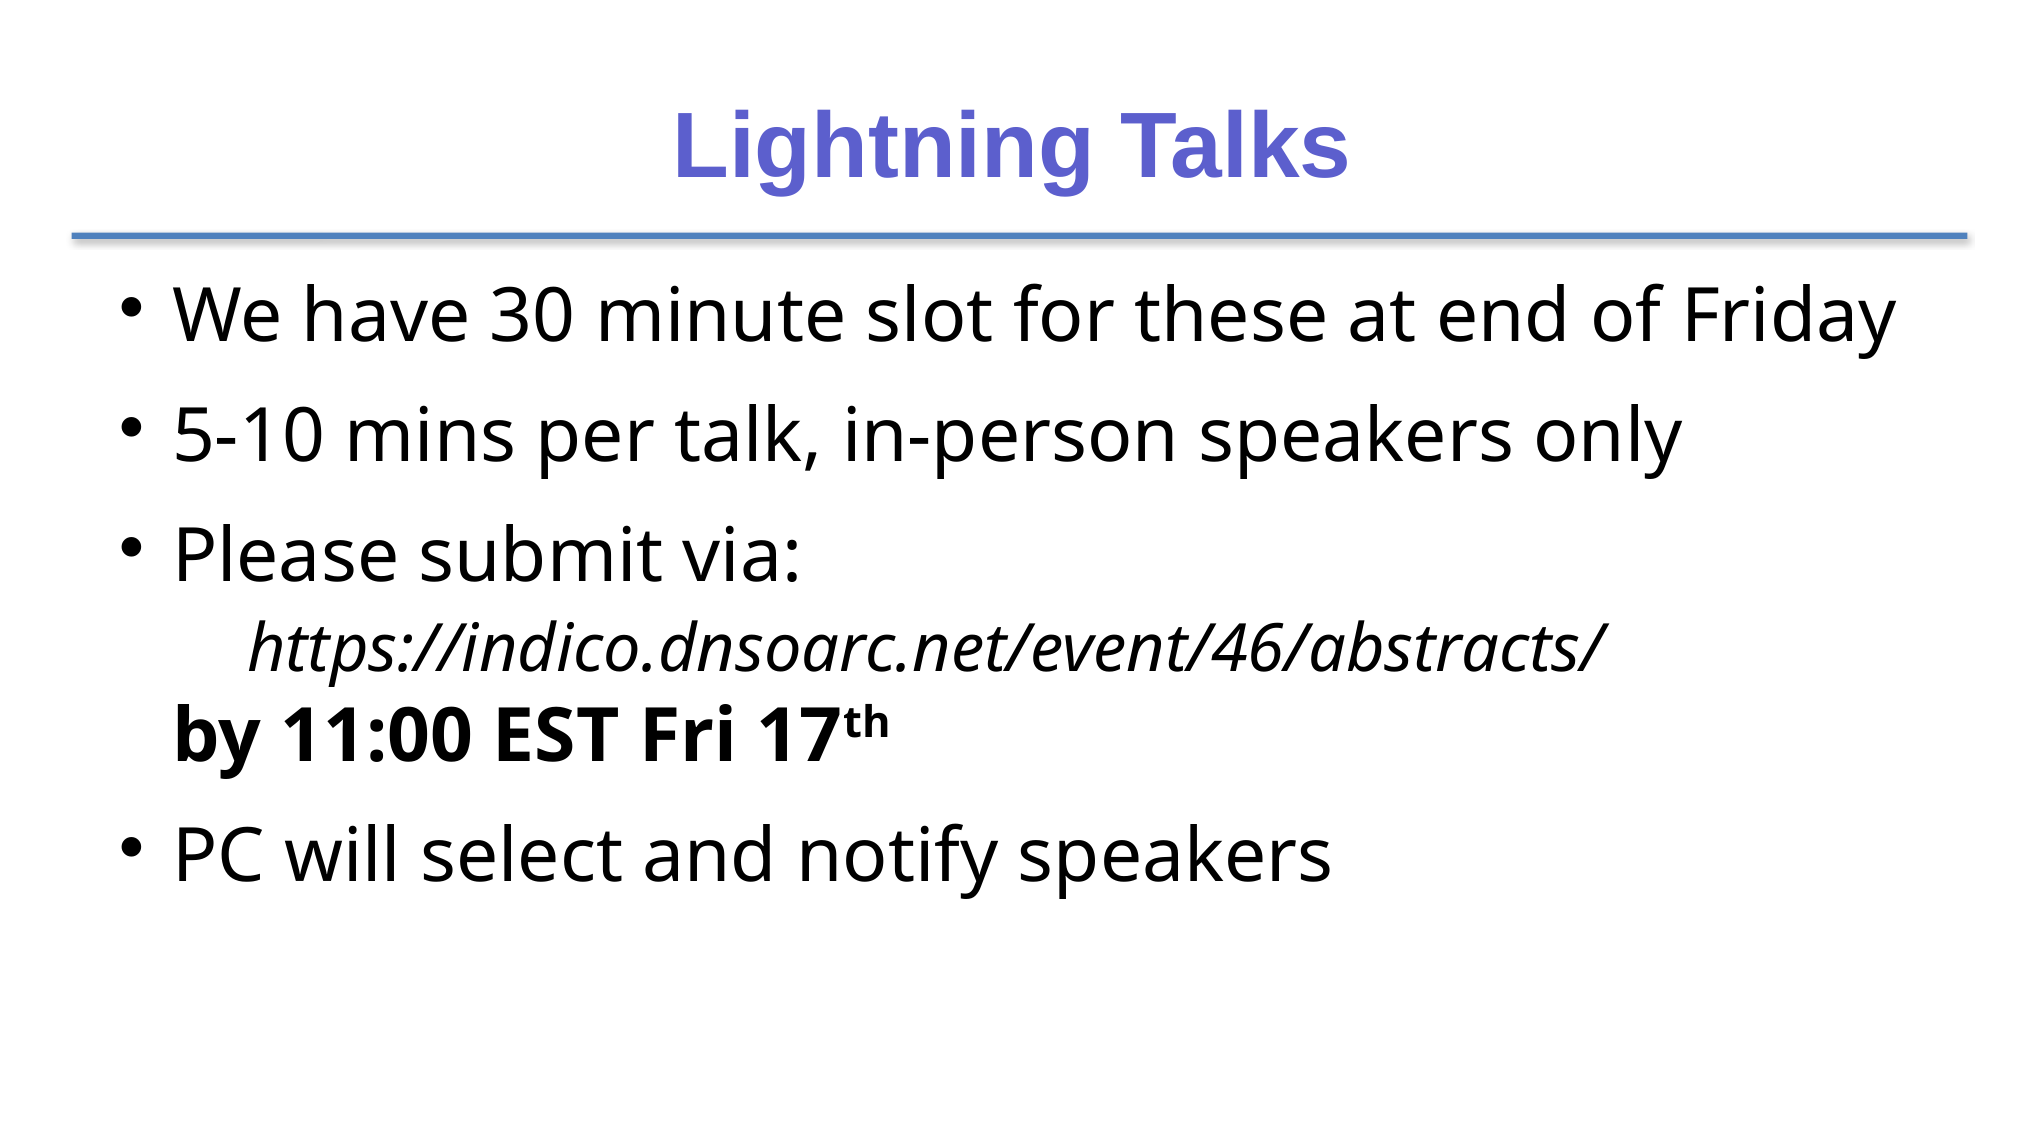

Lightning Talks
We have 30 minute slot for these at end of Friday
5-10 mins per talk, in-person speakers only
Please submit via:
	https://indico.dnsoarc.net/event/46/abstracts/
by 11:00 EST Fri 17th
PC will select and notify speakers